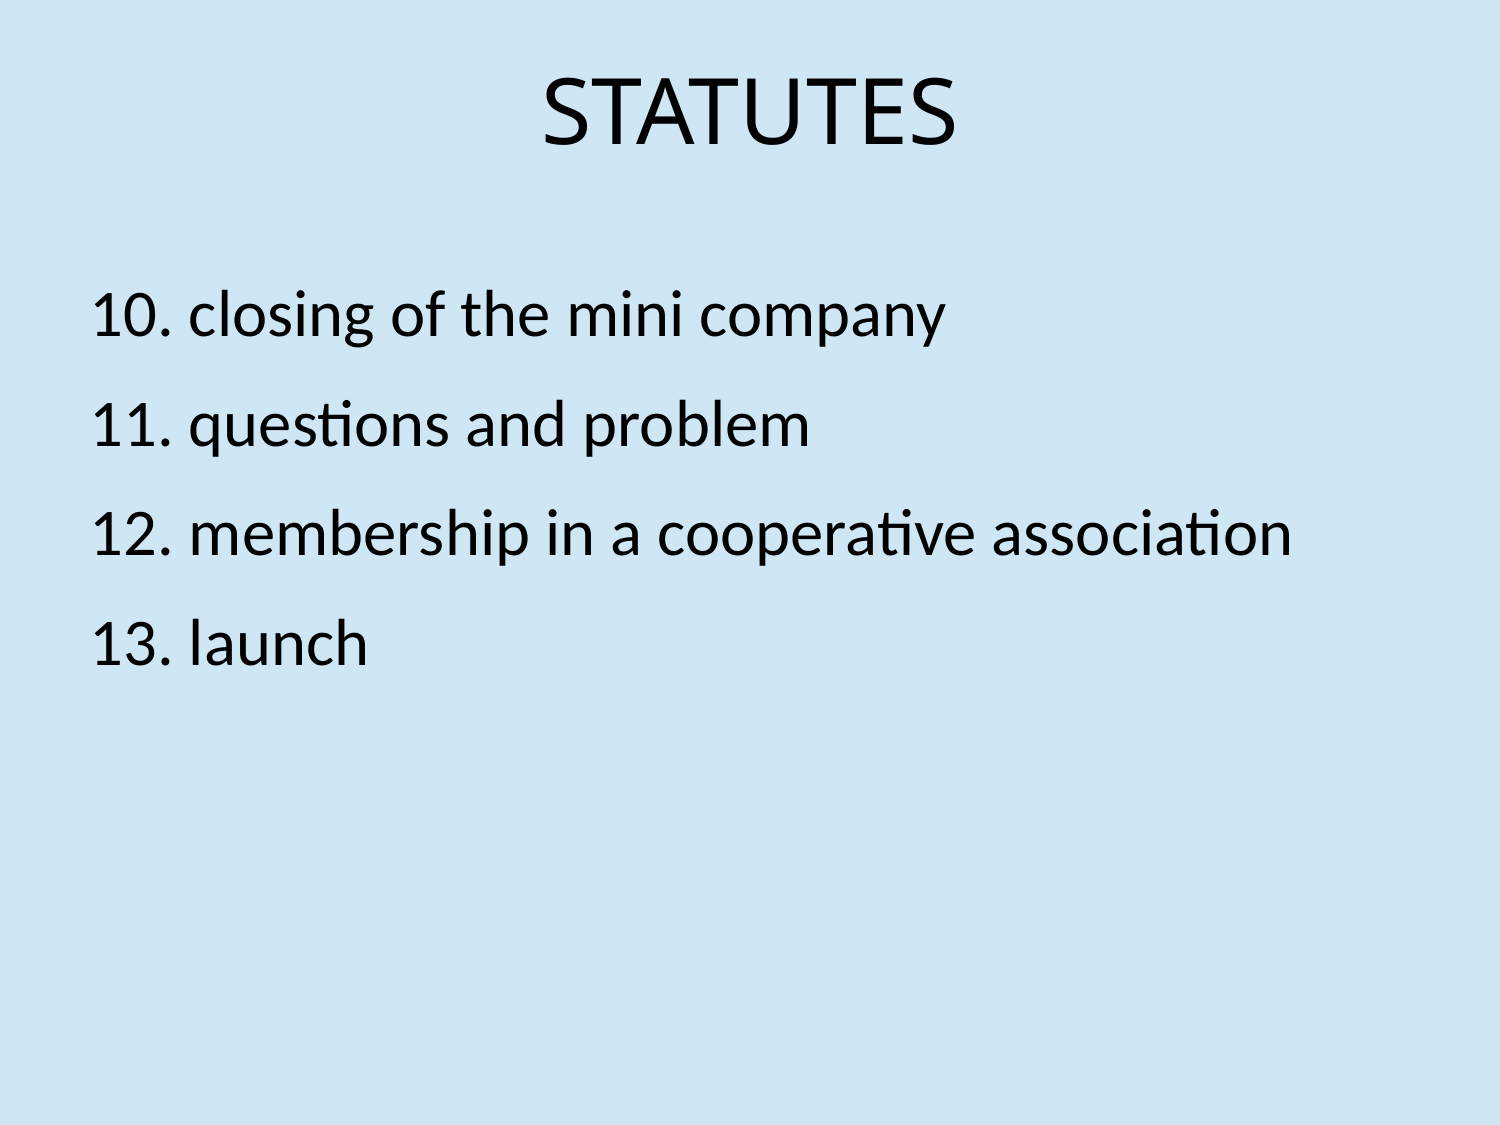

# STATUTES
10. closing of the mini company
11. questions and problem
12. membership in a cooperative association
13. launch